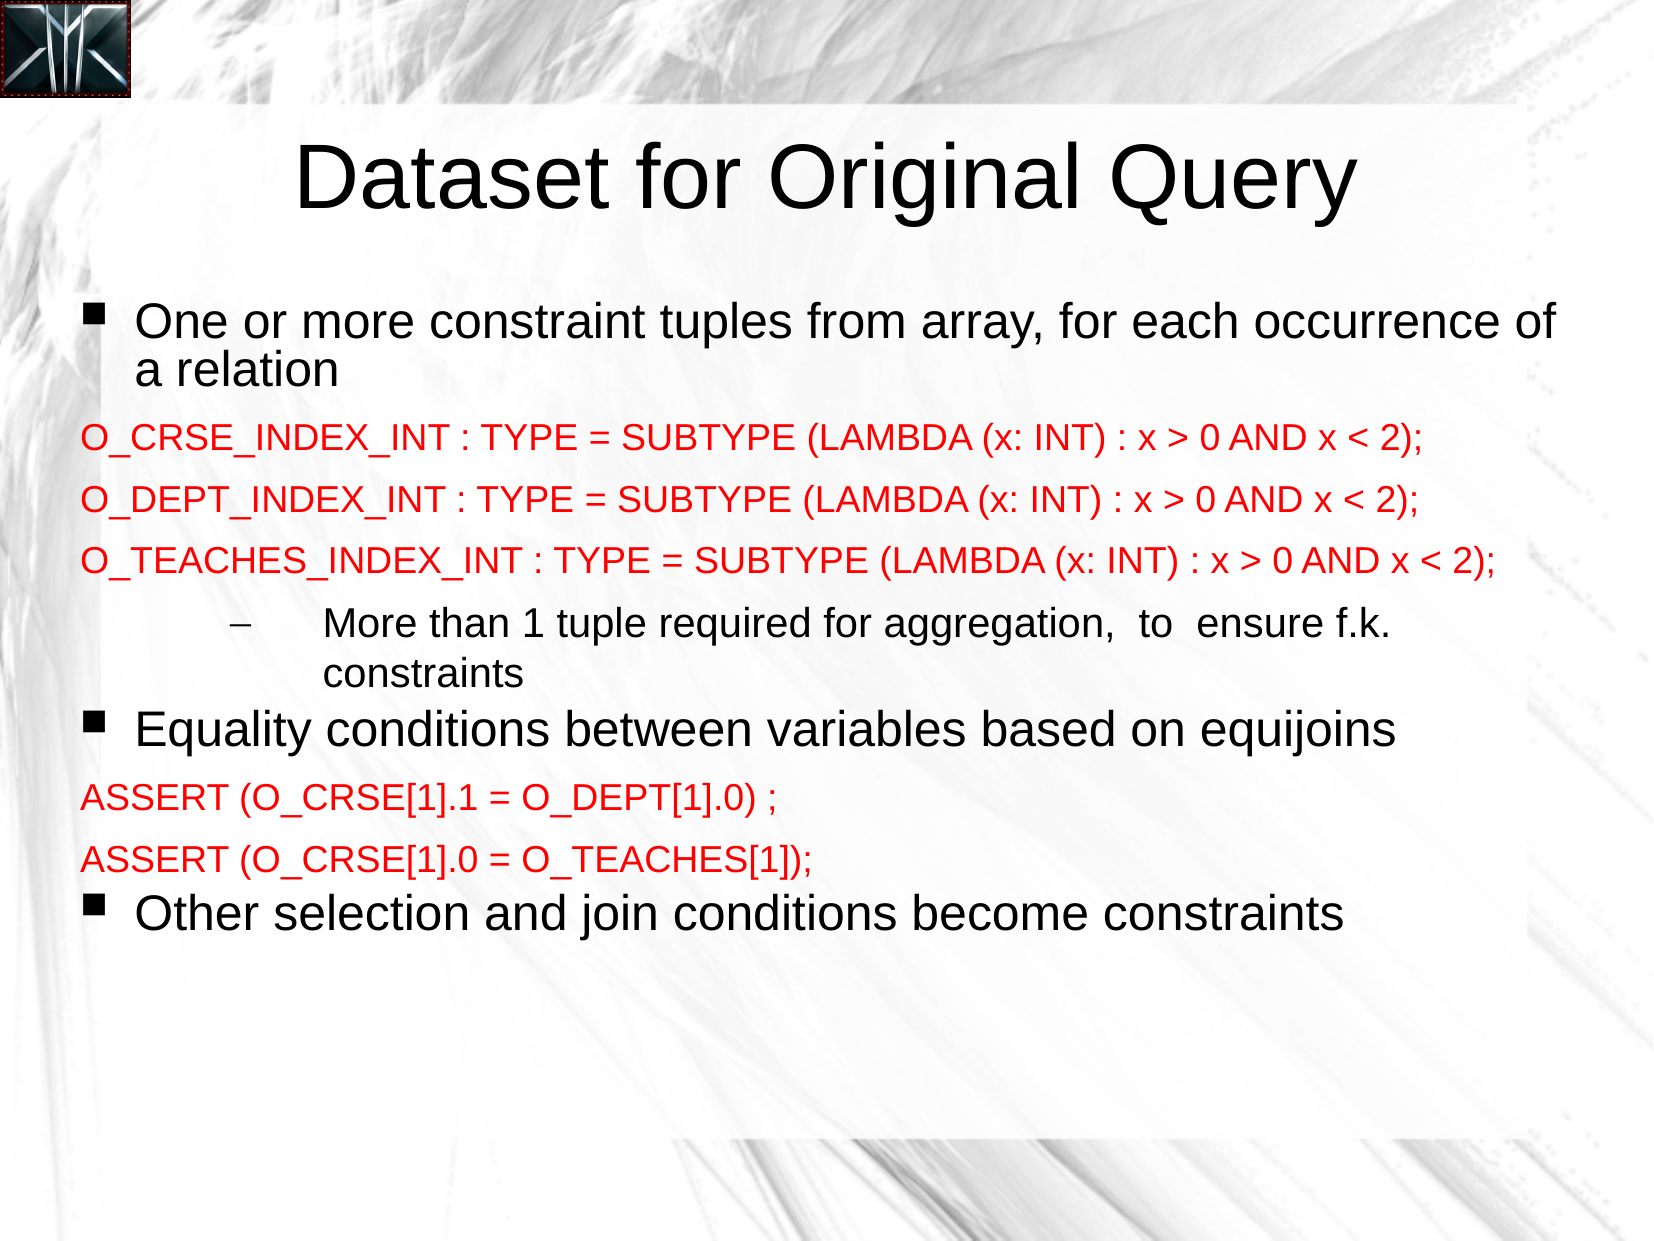

# Dataset for Original Query
One or more constraint tuples from array, for each occurrence of a relation
O_CRSE_INDEX_INT : TYPE = SUBTYPE (LAMBDA (x: INT) : x > 0 AND x < 2);
O_DEPT_INDEX_INT : TYPE = SUBTYPE (LAMBDA (x: INT) : x > 0 AND x < 2);
O_TEACHES_INDEX_INT : TYPE = SUBTYPE (LAMBDA (x: INT) : x > 0 AND x < 2);
More than 1 tuple required for aggregation, to ensure f.k. constraints
Equality conditions between variables based on equijoins
ASSERT (O_CRSE[1].1 = O_DEPT[1].0) ;
ASSERT (O_CRSE[1].0 = O_TEACHES[1]);
Other selection and join conditions become constraints